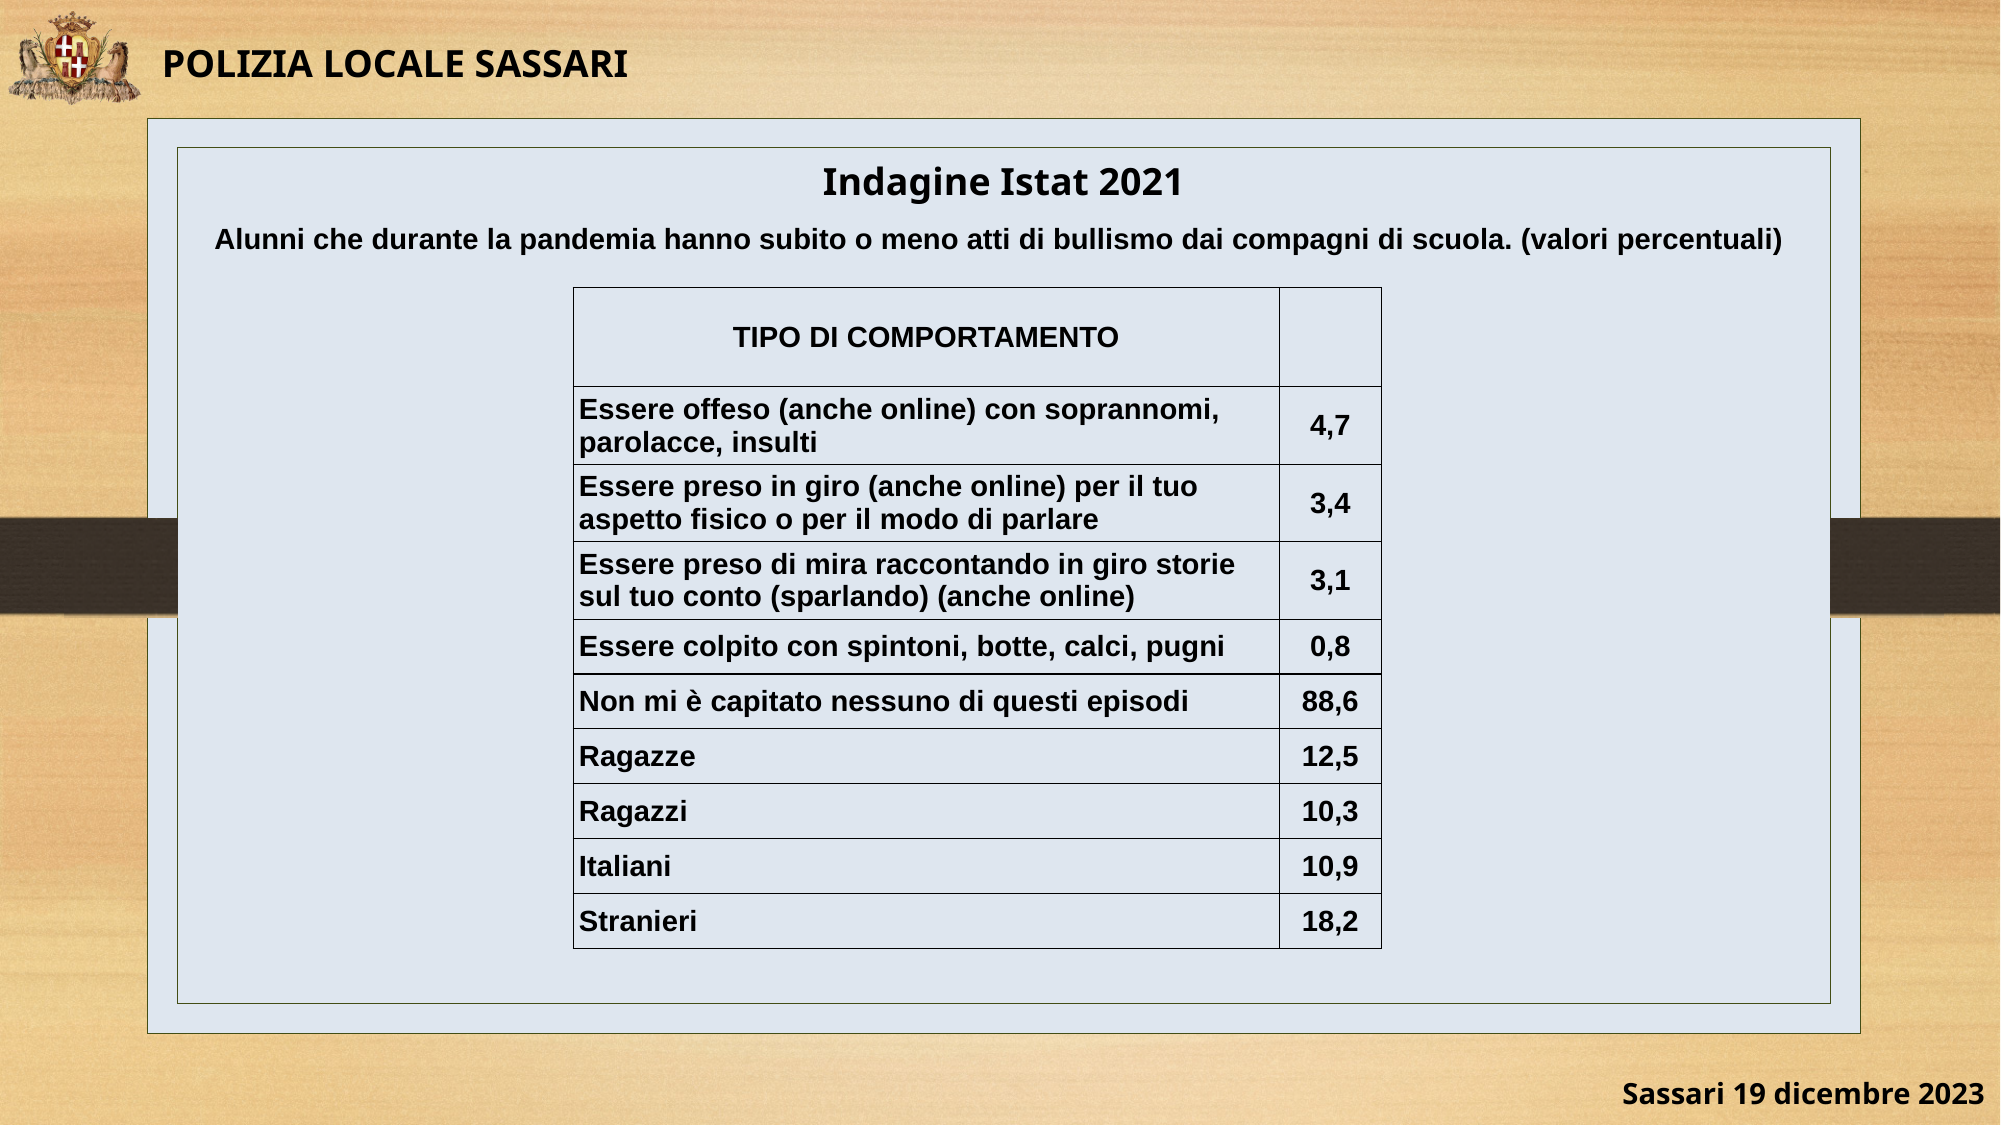

POLIZIA LOCALE SASSARI
Indagine Istat 2021
Alunni che durante la pandemia hanno subito o meno atti di bullismo dai compagni di scuola. (valori percentuali)
| TIPO DI COMPORTAMENTO | |
| --- | --- |
| Essere offeso (anche online) con soprannomi, parolacce, insulti | 4,7 |
| Essere preso in giro (anche online) per il tuo aspetto fisico o per il modo di parlare | 3,4 |
| Essere preso di mira raccontando in giro storie sul tuo conto (sparlando) (anche online) | 3,1 |
| Essere colpito con spintoni, botte, calci, pugni | 0,8 |
| Non mi è capitato nessuno di questi episodi | 88,6 |
| Ragazze | 12,5 |
| Ragazzi | 10,3 |
| Italiani | 10,9 |
| Stranieri | 18,2 |
Sassari 19 dicembre 2023